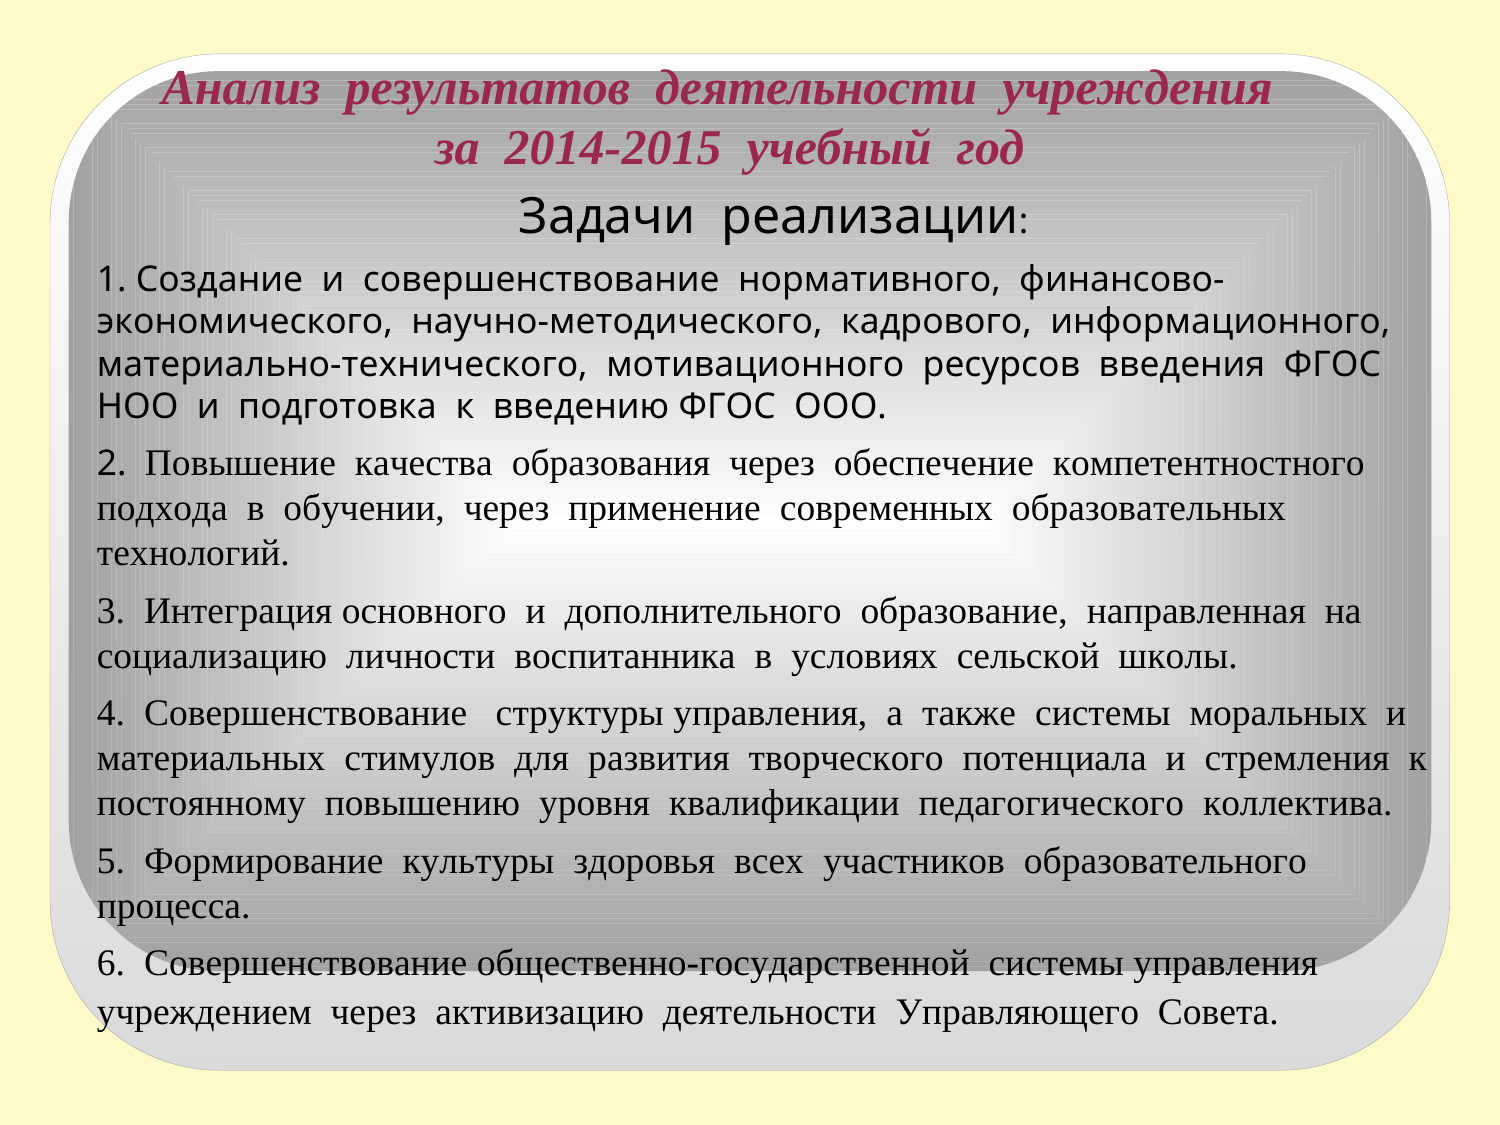

# Анализ результатов деятельности учреждения за 2014-2015 учебный год
Задачи реализации:
1. Создание и совершенствование нормативного, финансово-экономического, научно-методического, кадрового, информационного, материально-технического, мотивационного ресурсов введения ФГОС НОО и подготовка к введению ФГОС ООО.
2. Повышение качества образования через обеспечение компетентностного подхода в обучении, через применение современных образовательных технологий.
3. Интеграция основного и дополнительного образование, направленная на социализацию личности воспитанника в условиях сельской школы.
4. Совершенствование структуры управления, а также системы моральных и материальных стимулов для развития творческого потенциала и стремления к постоянному повышению уровня квалификации педагогического коллектива.
5. Формирование культуры здоровья всех участников образовательного процесса.
6. Совершенствование общественно-государственной системы управления учреждением через активизацию деятельности Управляющего Совета.